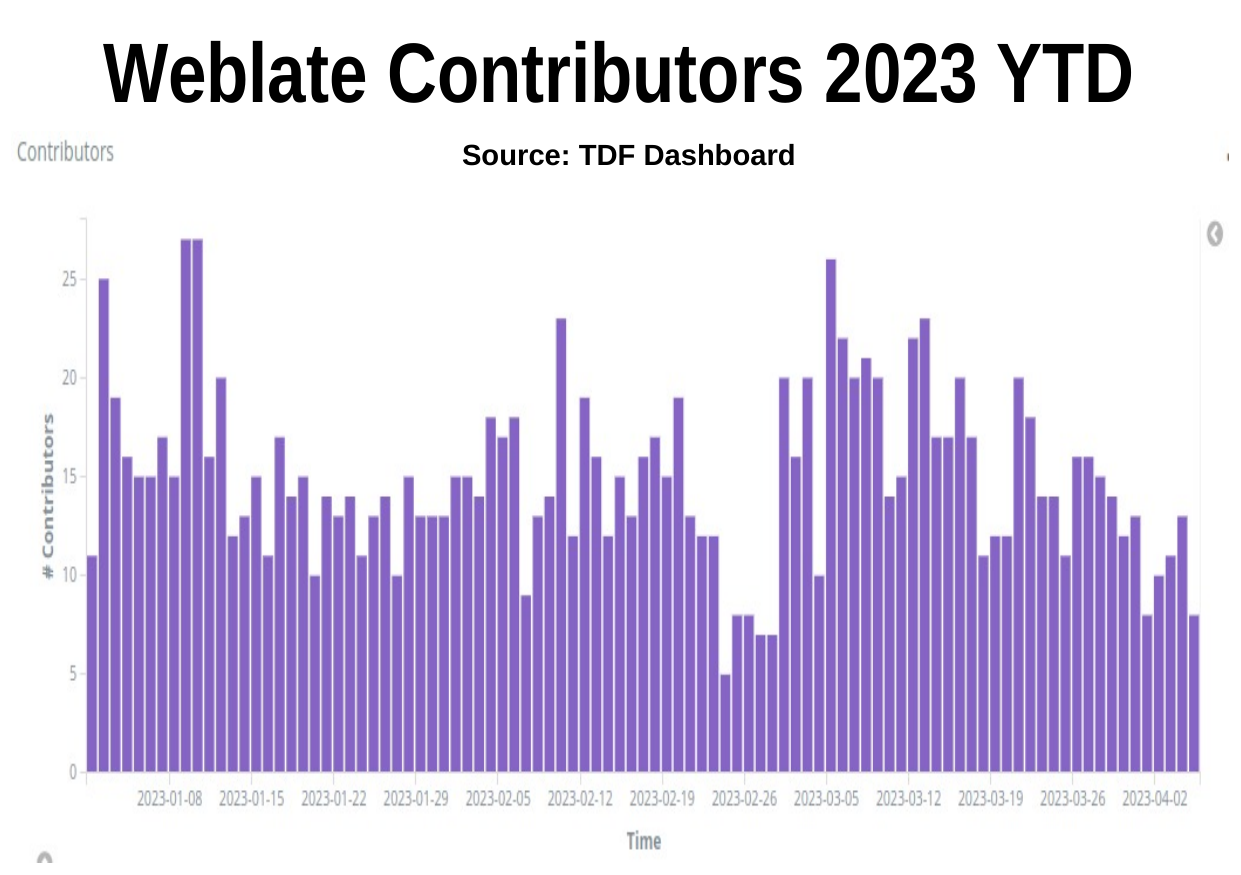

# Weblate Contributors 2023 YTD
Source: TDF Dashboard